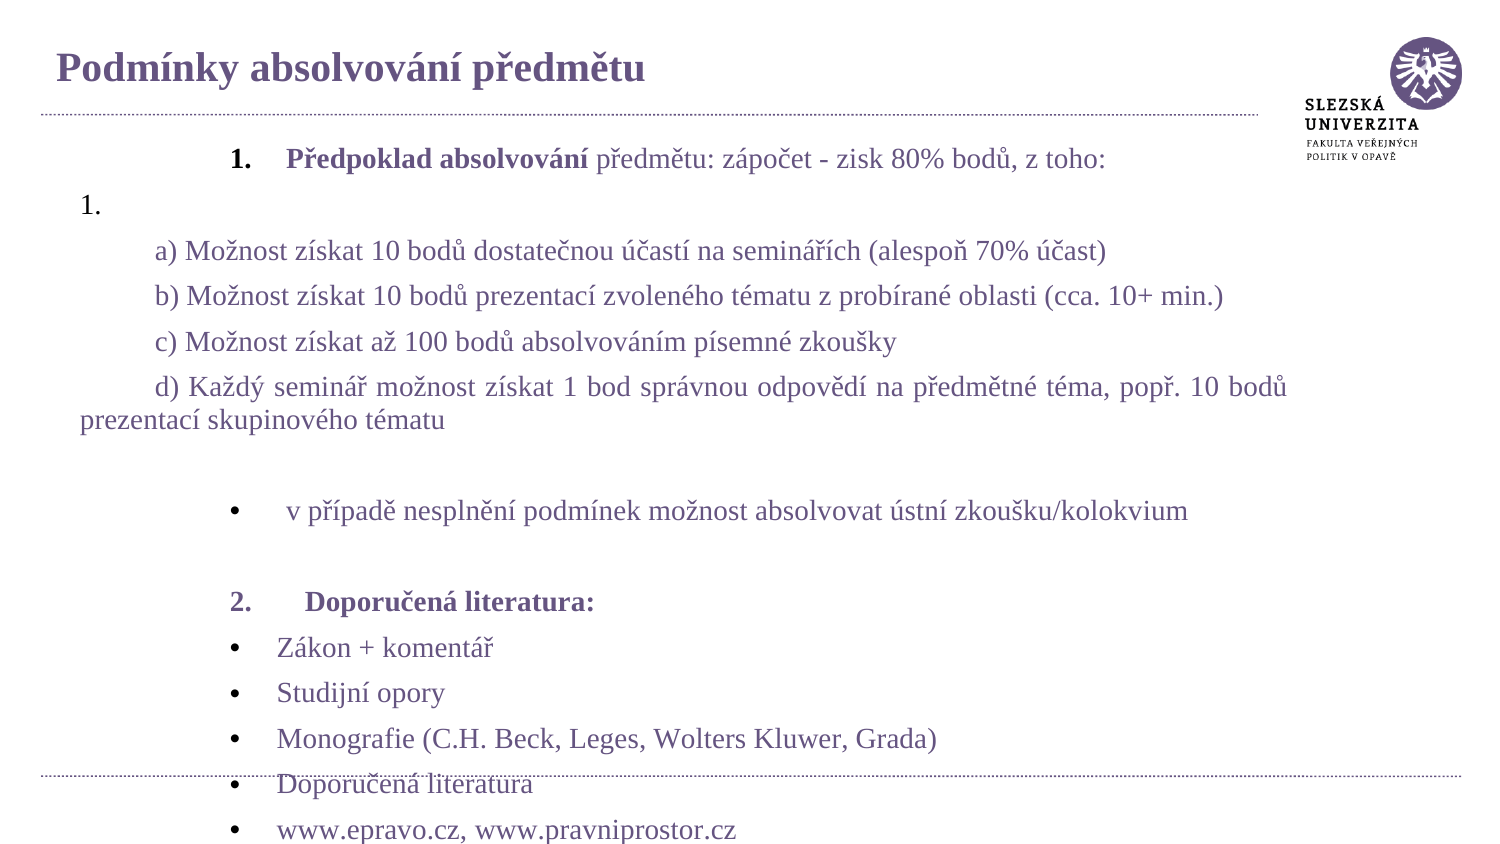

# Podmínky absolvování předmětu
Předpoklad absolvování předmětu: zápočet - zisk 80% bodů, z toho:
	a) Možnost získat 10 bodů dostatečnou účastí na seminářích (alespoň 70% účast)
	b) Možnost získat 10 bodů prezentací zvoleného tématu z probírané oblasti (cca. 10+ min.)
	c) Možnost získat až 100 bodů absolvováním písemné zkoušky
	d) Každý seminář možnost získat 1 bod správnou odpovědí na předmětné téma, popř. 10 bodů 	prezentací skupinového tématu
v případě nesplnění podmínek možnost absolvovat ústní zkoušku/kolokvium
2. 	Doporučená literatura:
Zákon + komentář
Studijní opory
Monografie (C.H. Beck, Leges, Wolters Kluwer, Grada)
Doporučená literatura
www.epravo.cz, www.pravniprostor.cz